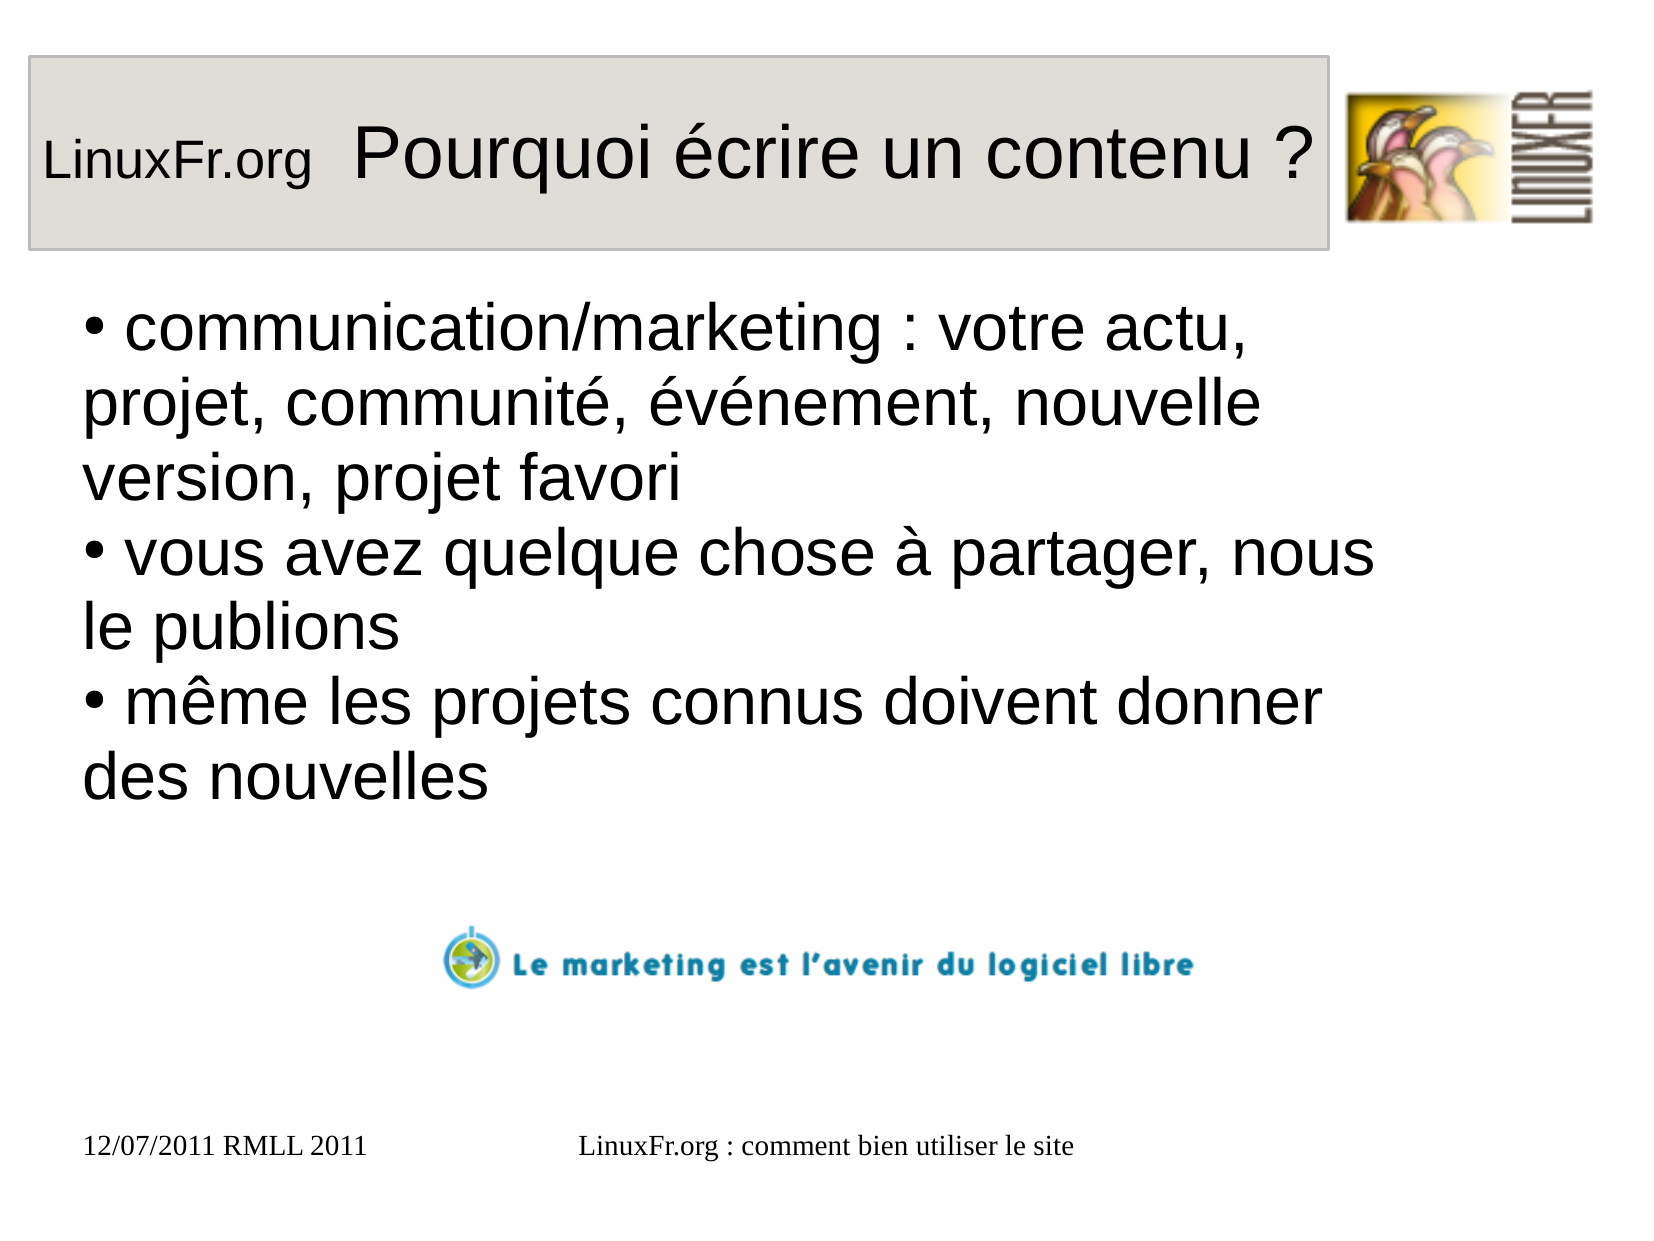

# LinuxFr.org	 Pourquoi écrire un contenu ?
 communication/marketing : votre actu, projet, communité, événement, nouvelle version, projet favori
 vous avez quelque chose à partager, nous le publions
 même les projets connus doivent donner des nouvelles